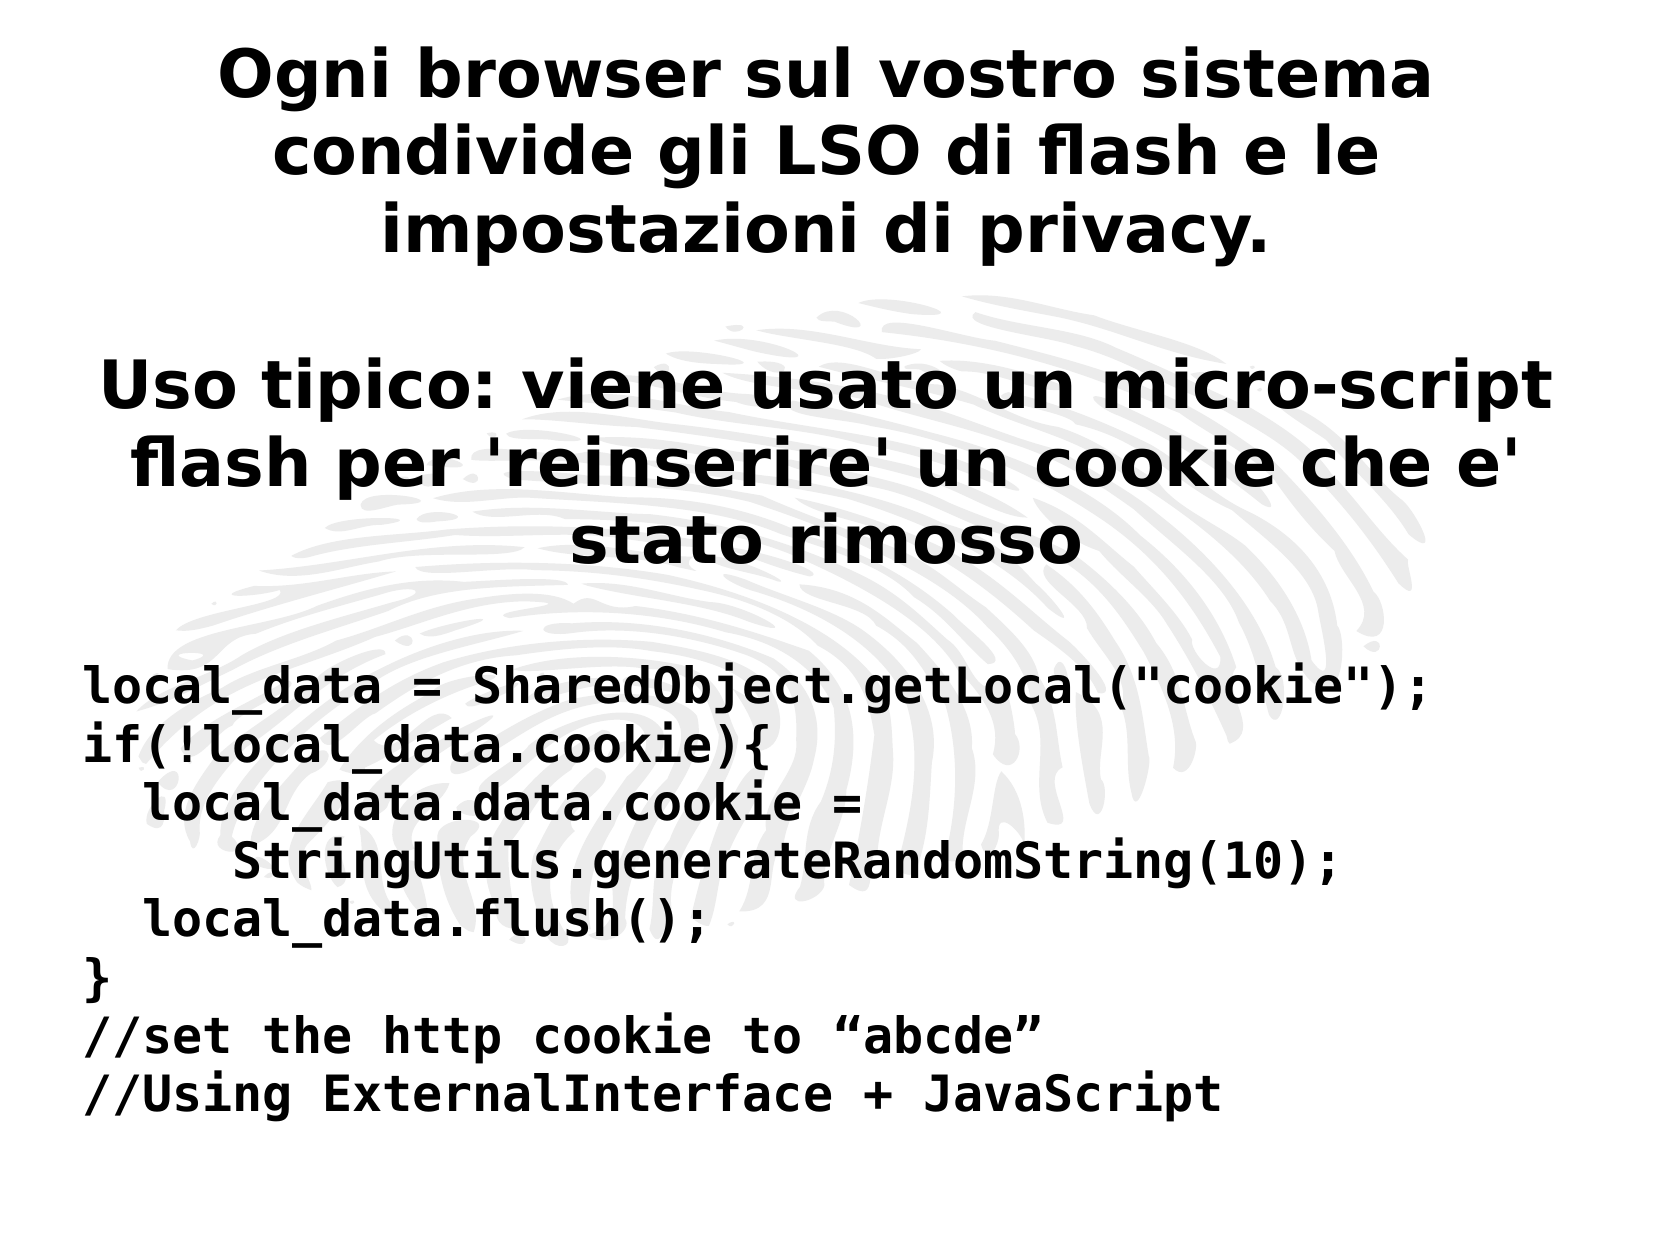

# Ogni browser sul vostro sistema condivide gli LSO di flash e le impostazioni di privacy.
Uso tipico: viene usato un micro-script flash per 'reinserire' un cookie che e' stato rimosso
local_data = SharedObject.getLocal("cookie");
if(!local_data.cookie){
 local_data.data.cookie =
		StringUtils.generateRandomString(10);
 local_data.flush();
}
//set the http cookie to “abcde”
//Using ExternalInterface + JavaScript